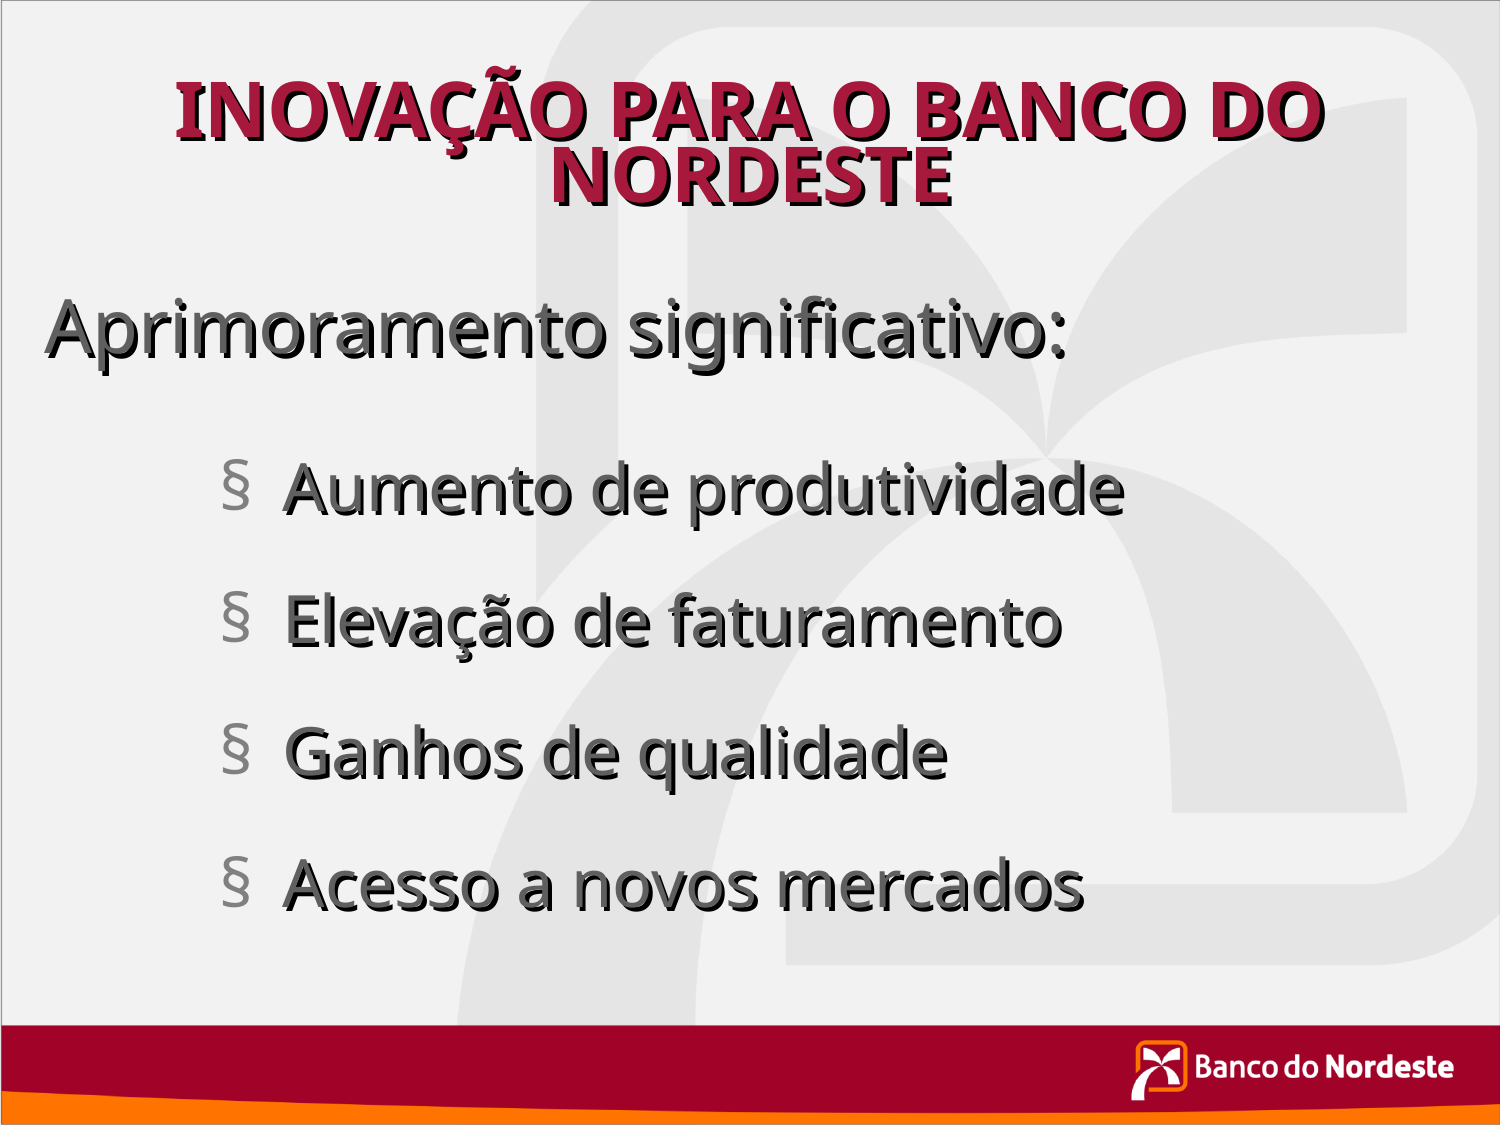

INOVAÇÃO PARA O BANCO DO NORDESTE
Aprimoramento significativo:
Aumento de produtividade
Elevação de faturamento
Ganhos de qualidade
Acesso a novos mercados